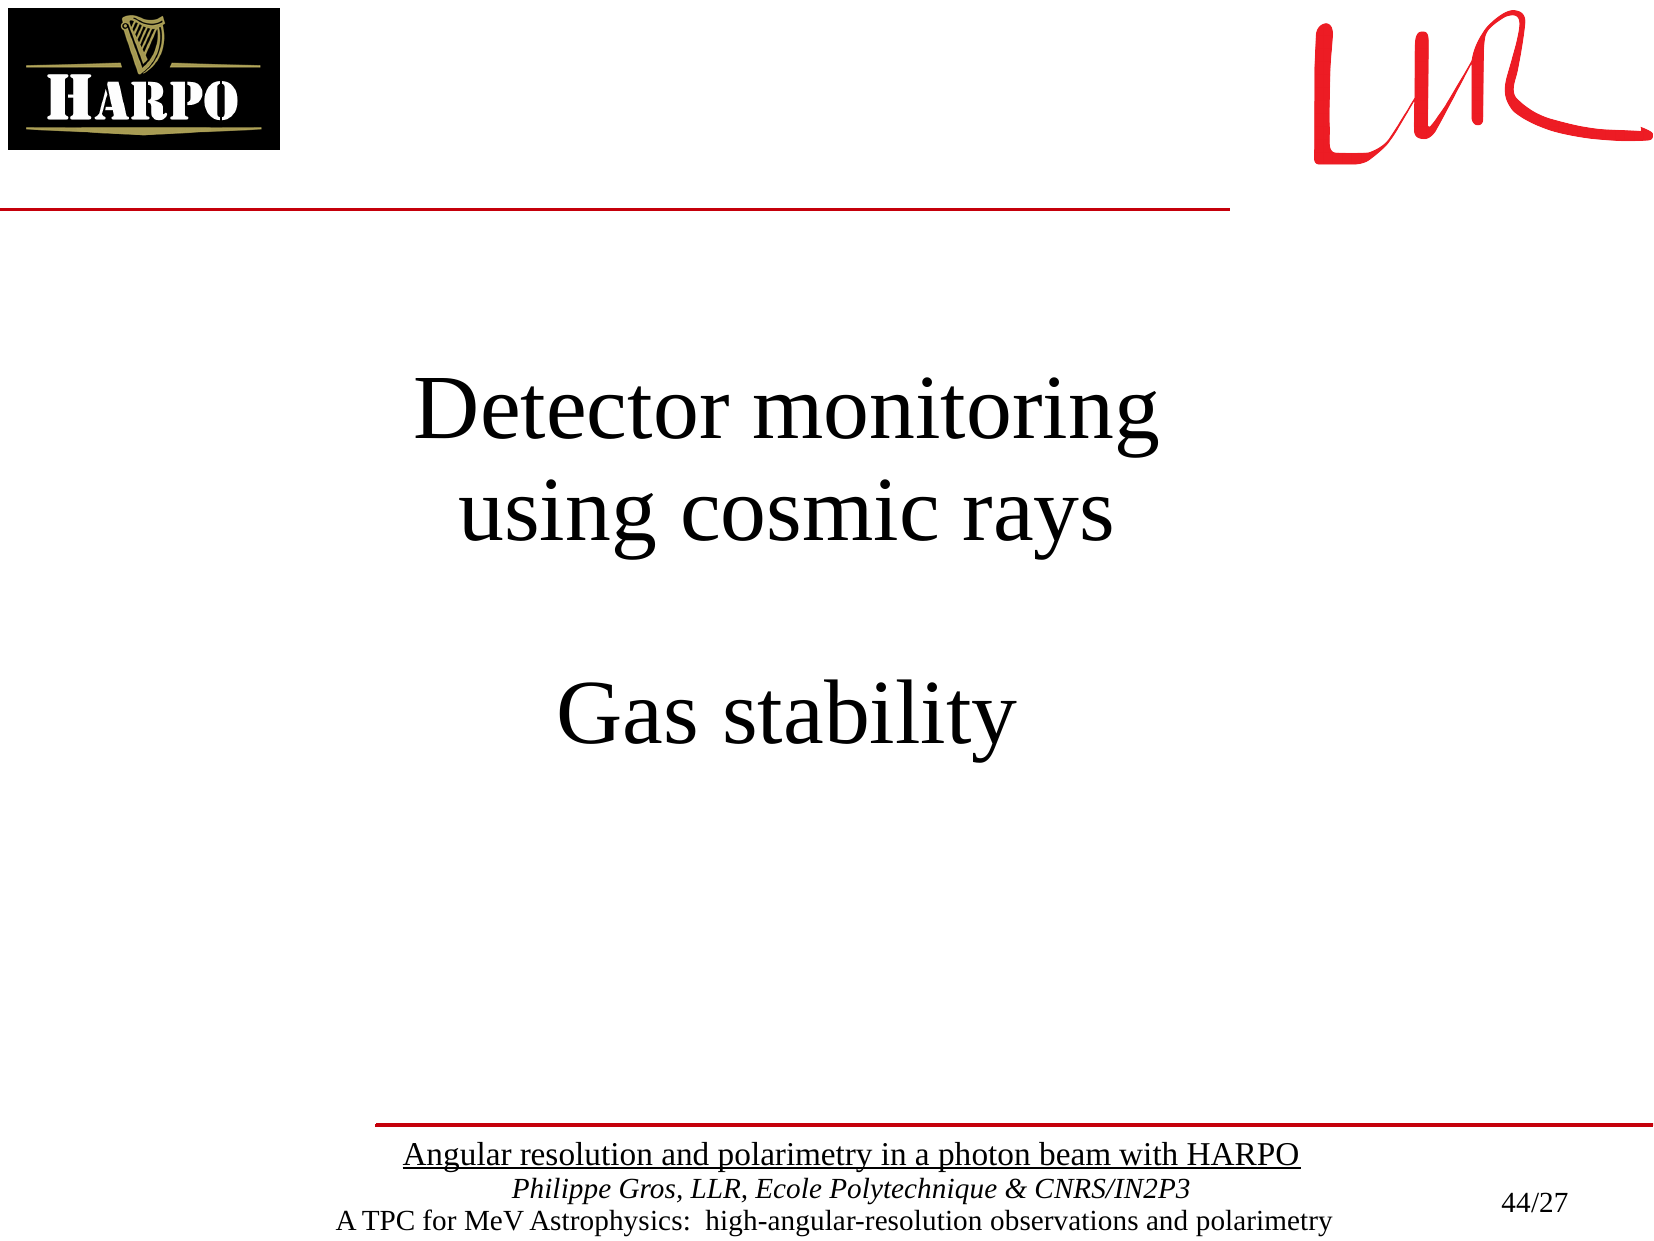

# Detector monitoring using cosmic rays Gas stability
44